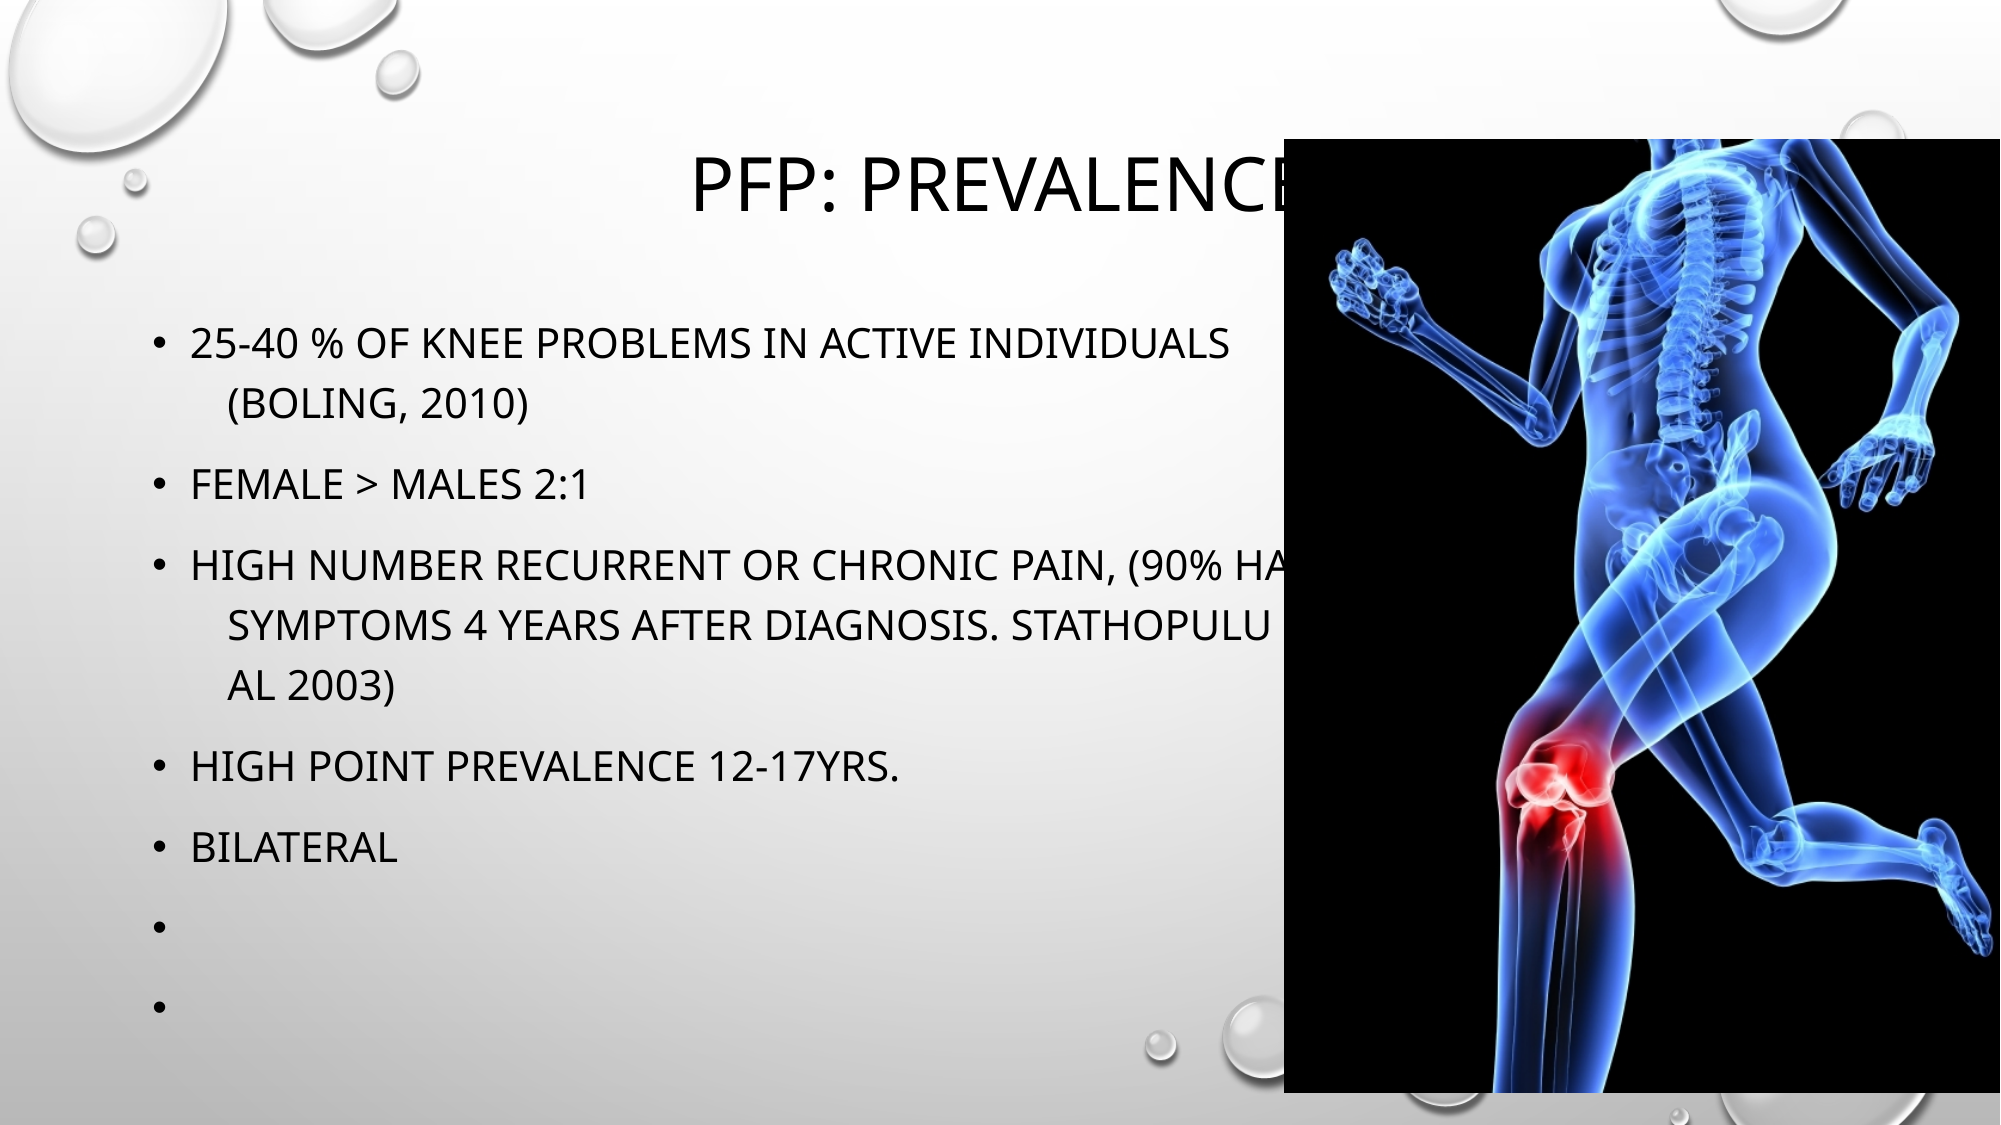

# PFP: Prevalence
25-40 % of knee problems in active individuals (Boling, 2010)
Female > males 2:1
High number recurrent or chronic pain, (90% have symptoms 4 years after diagnosis. Stathopulu et al 2003)
High point prevalence 12-17yrs.
Bilateral